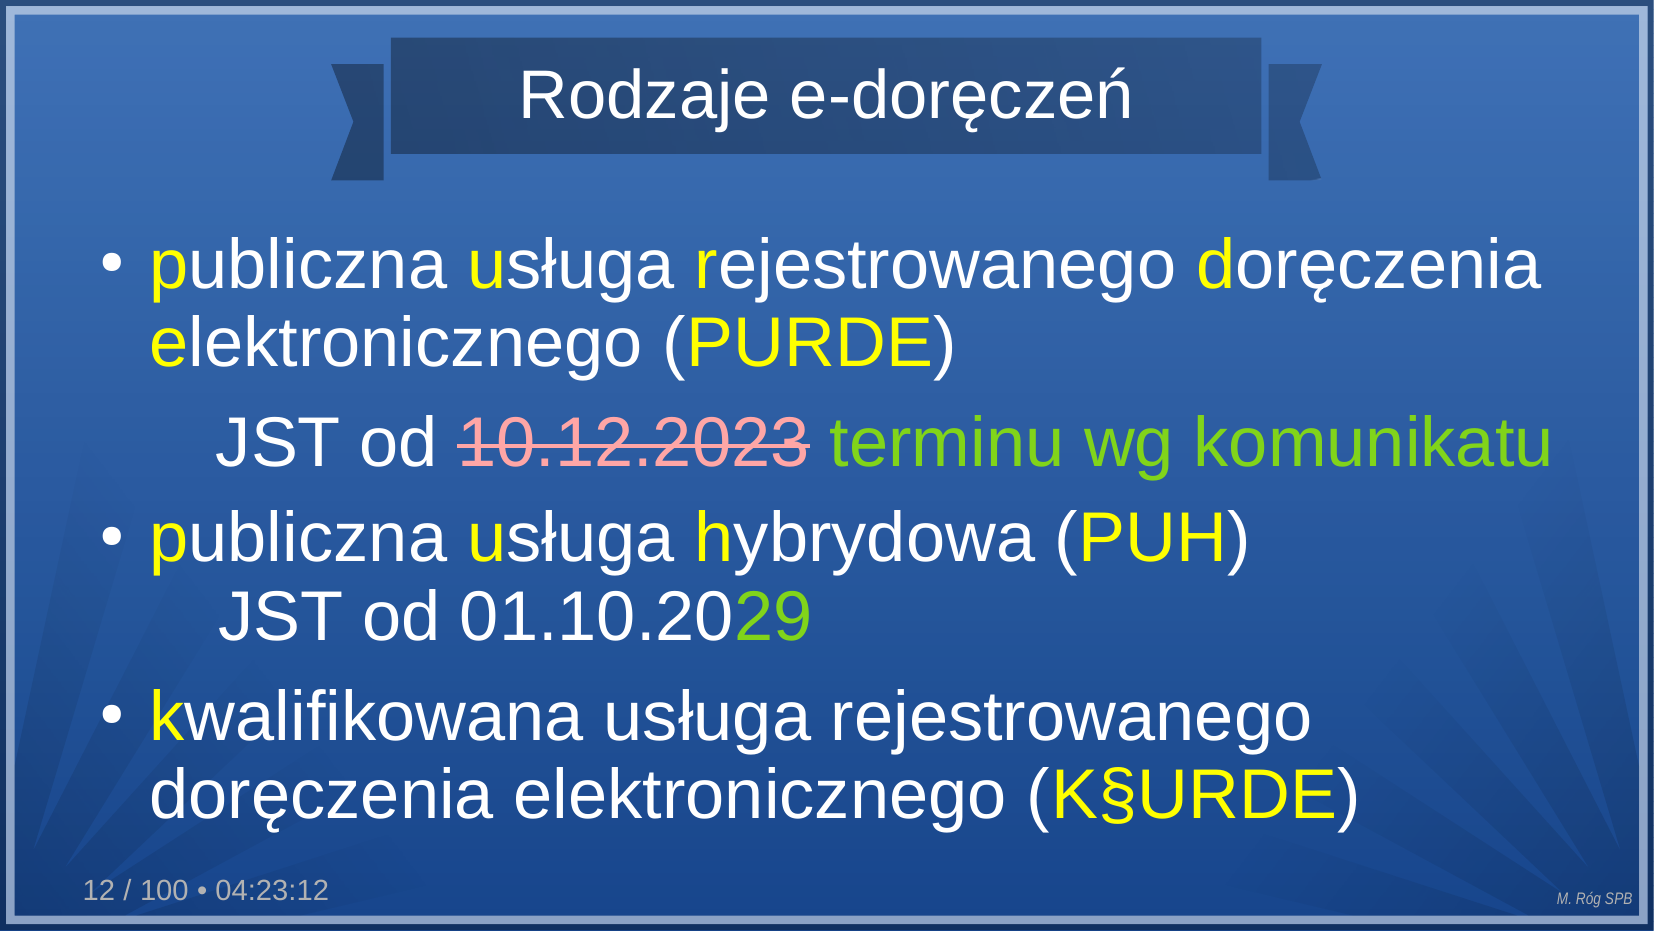

# Rodzaje e-doręczeń
publiczna usługa rejestrowanego doręczenia elektronicznego (PURDE)
JST od 10.12.2023 terminu wg komunikatu
publiczna usługa hybrydowa (PUH) 					JST od 01.10.2029
kwalifikowana usługa rejestrowanego doręczenia elektronicznego (K§URDE)